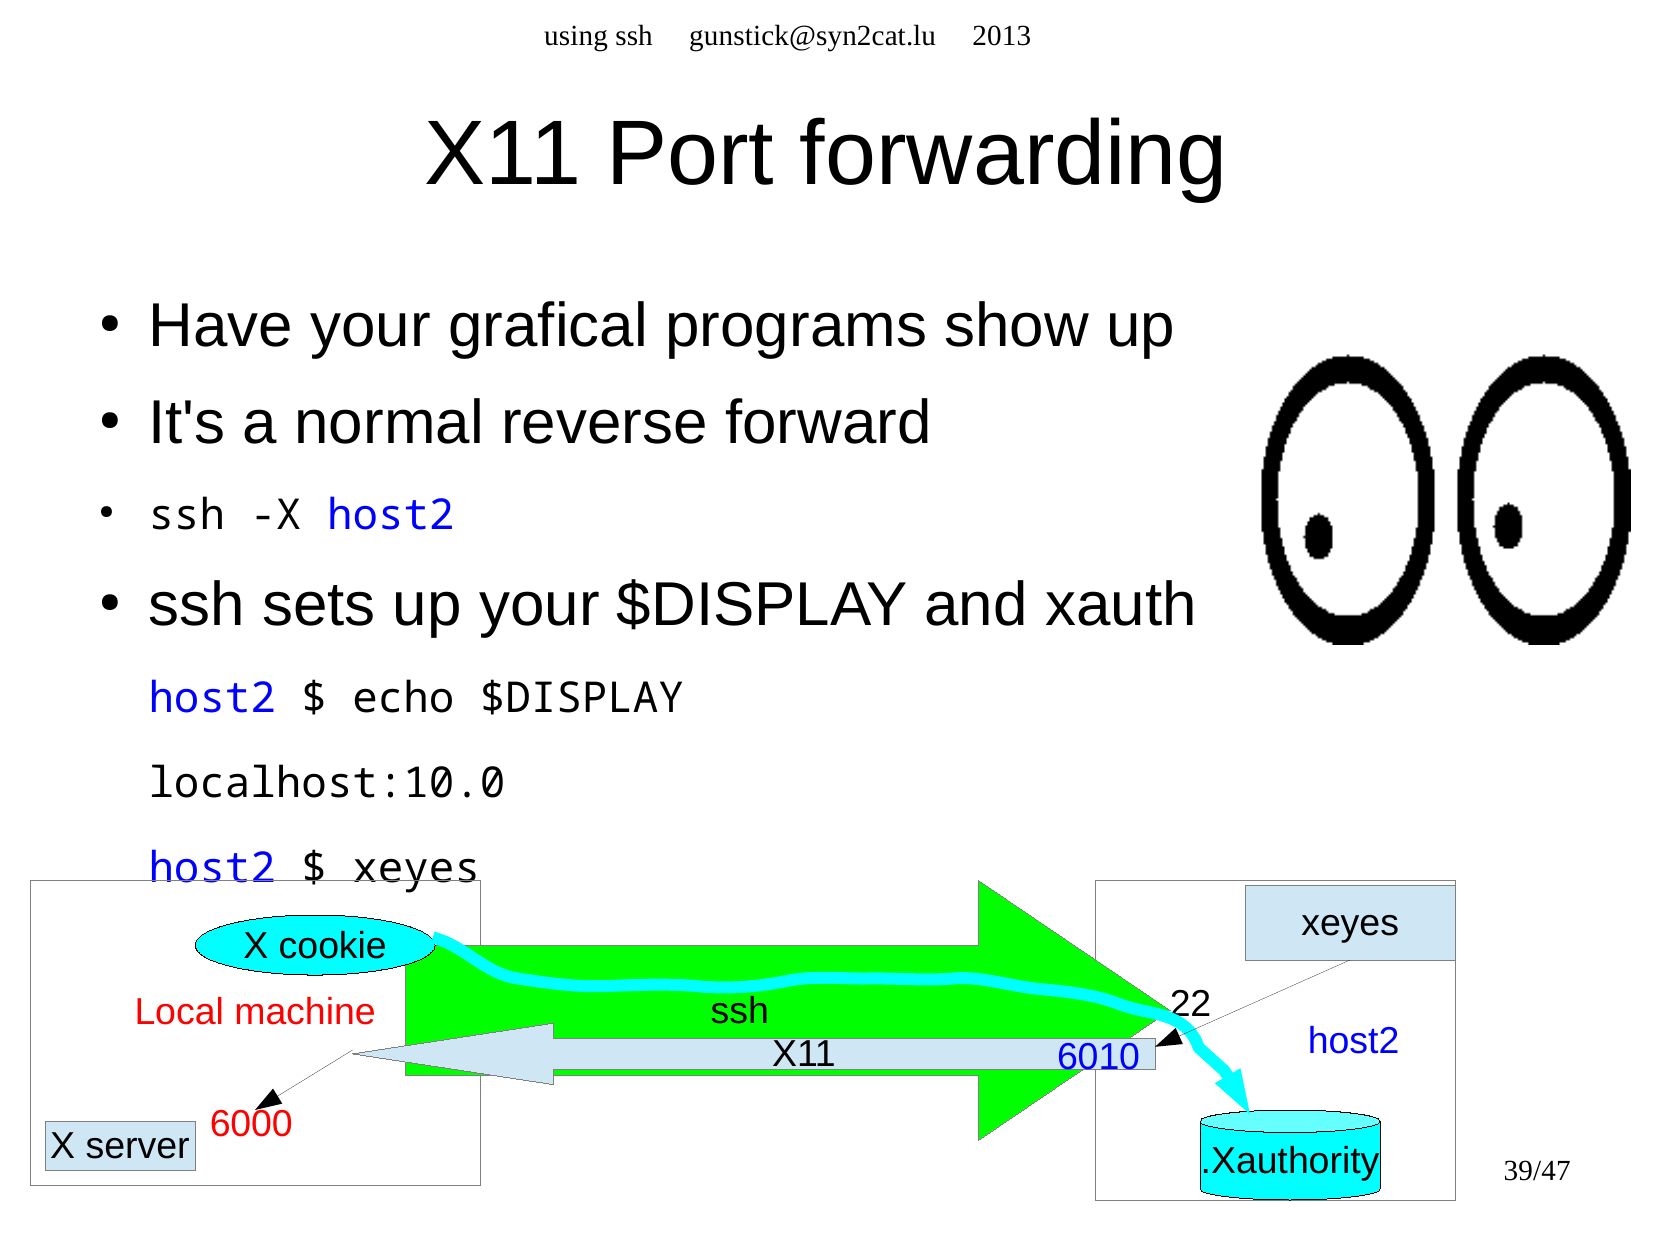

using ssh gunstick@syn2cat.lu 2013
# X11 Port forwarding
Have your grafical programs show up
It's a normal reverse forward
ssh -X host2
ssh sets up your $DISPLAY and xauth
host2 $ echo $DISPLAY
localhost:10.0
host2 $ xeyes
Local machine
ssh
 host2
xeyes
X cookie
22
X11
6010
6000
.Xauthority
X server
39